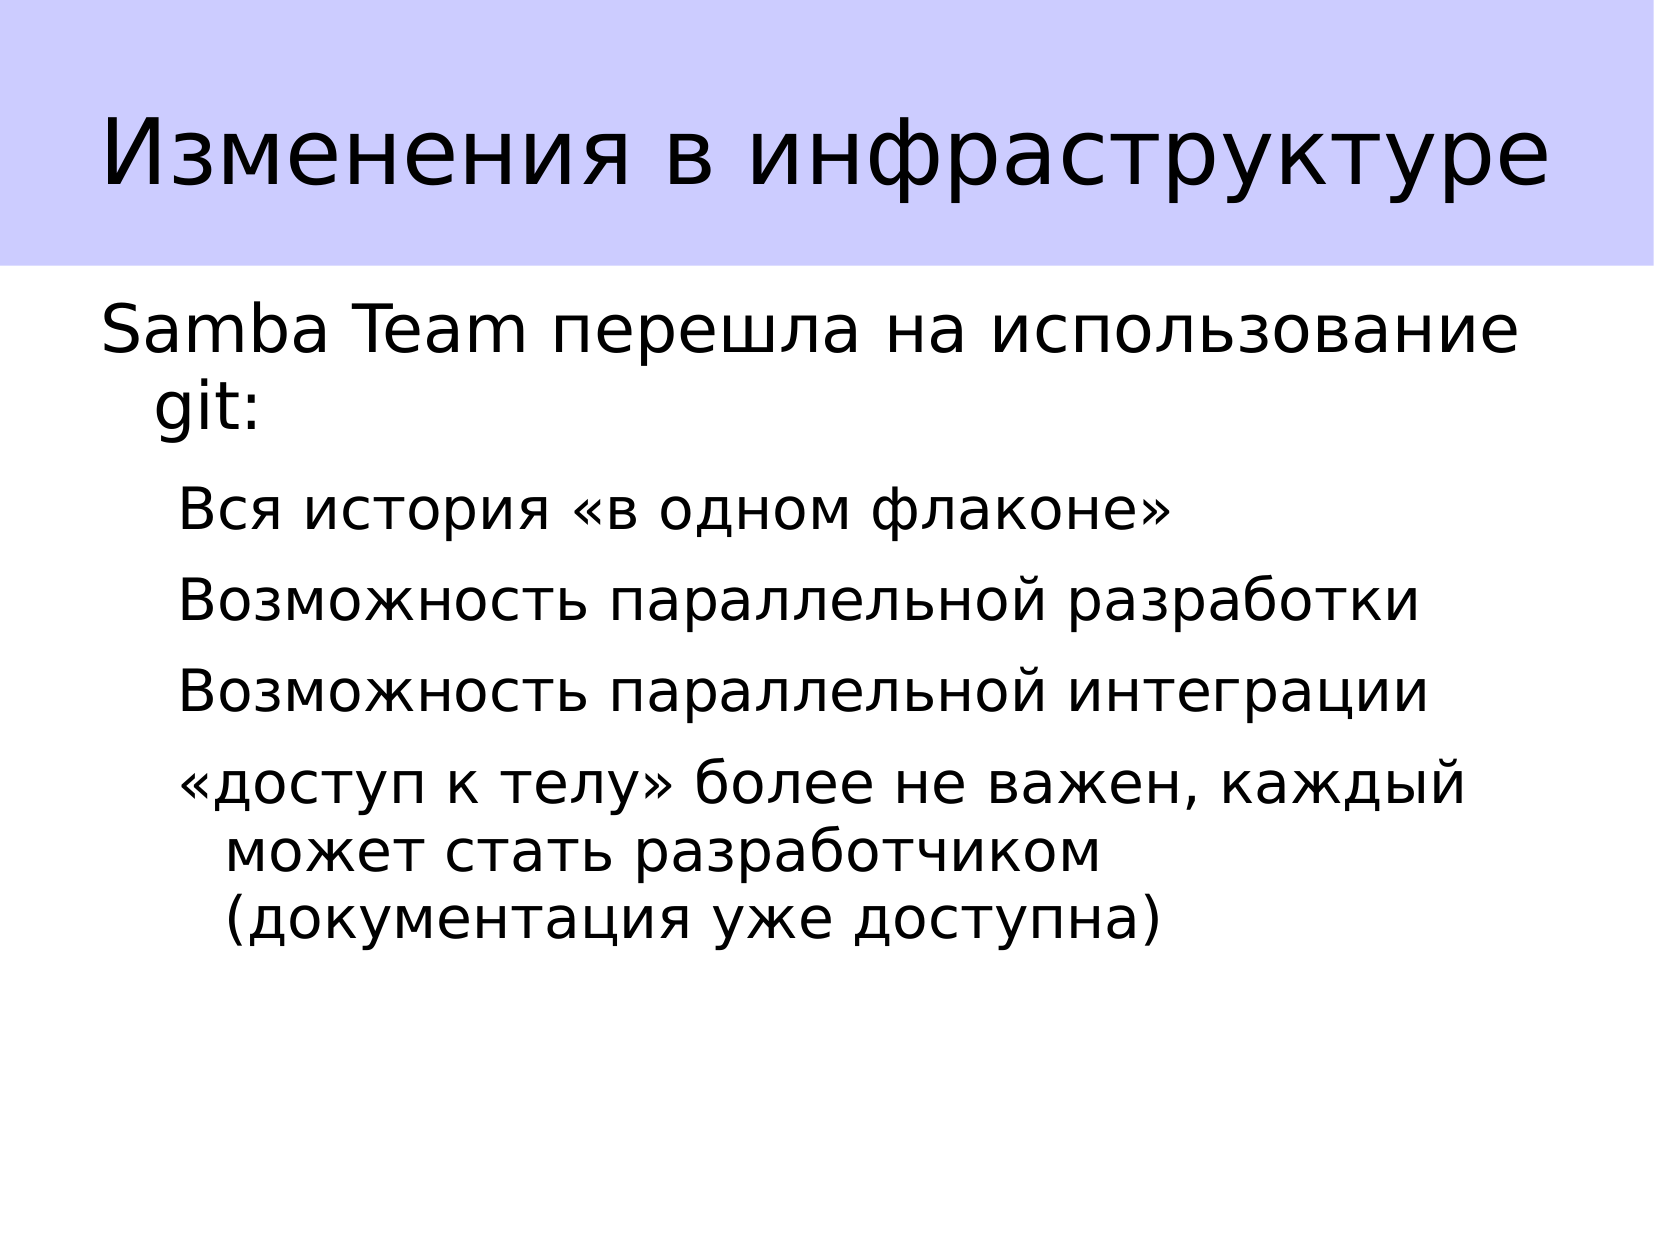

# Изменения в инфраструктуре
Samba Team перешла на использование git:
Вся история «в одном флаконе»
Возможность параллельной разработки
Возможность параллельной интеграции
«доступ к телу» более не важен, каждый может стать разработчиком (документация уже доступна)